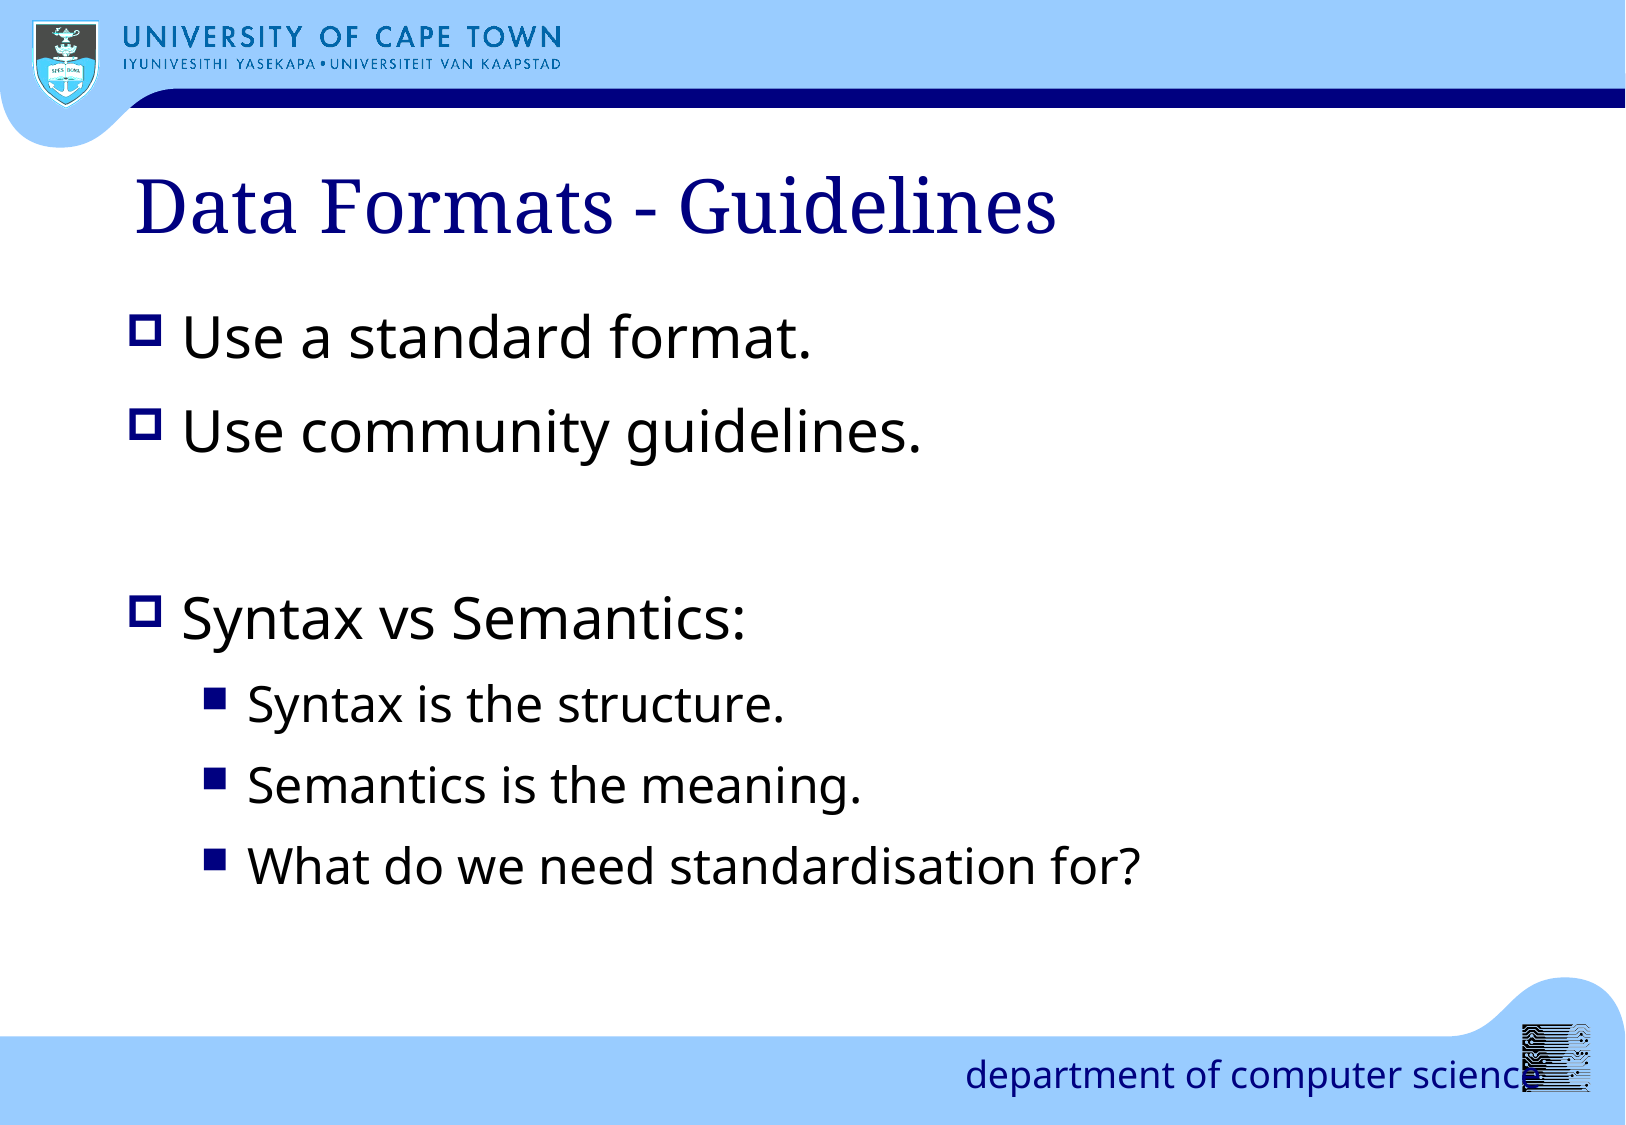

# Data Formats - Guidelines
Use a standard format.
Use community guidelines.
Syntax vs Semantics:
Syntax is the structure.
Semantics is the meaning.
What do we need standardisation for?